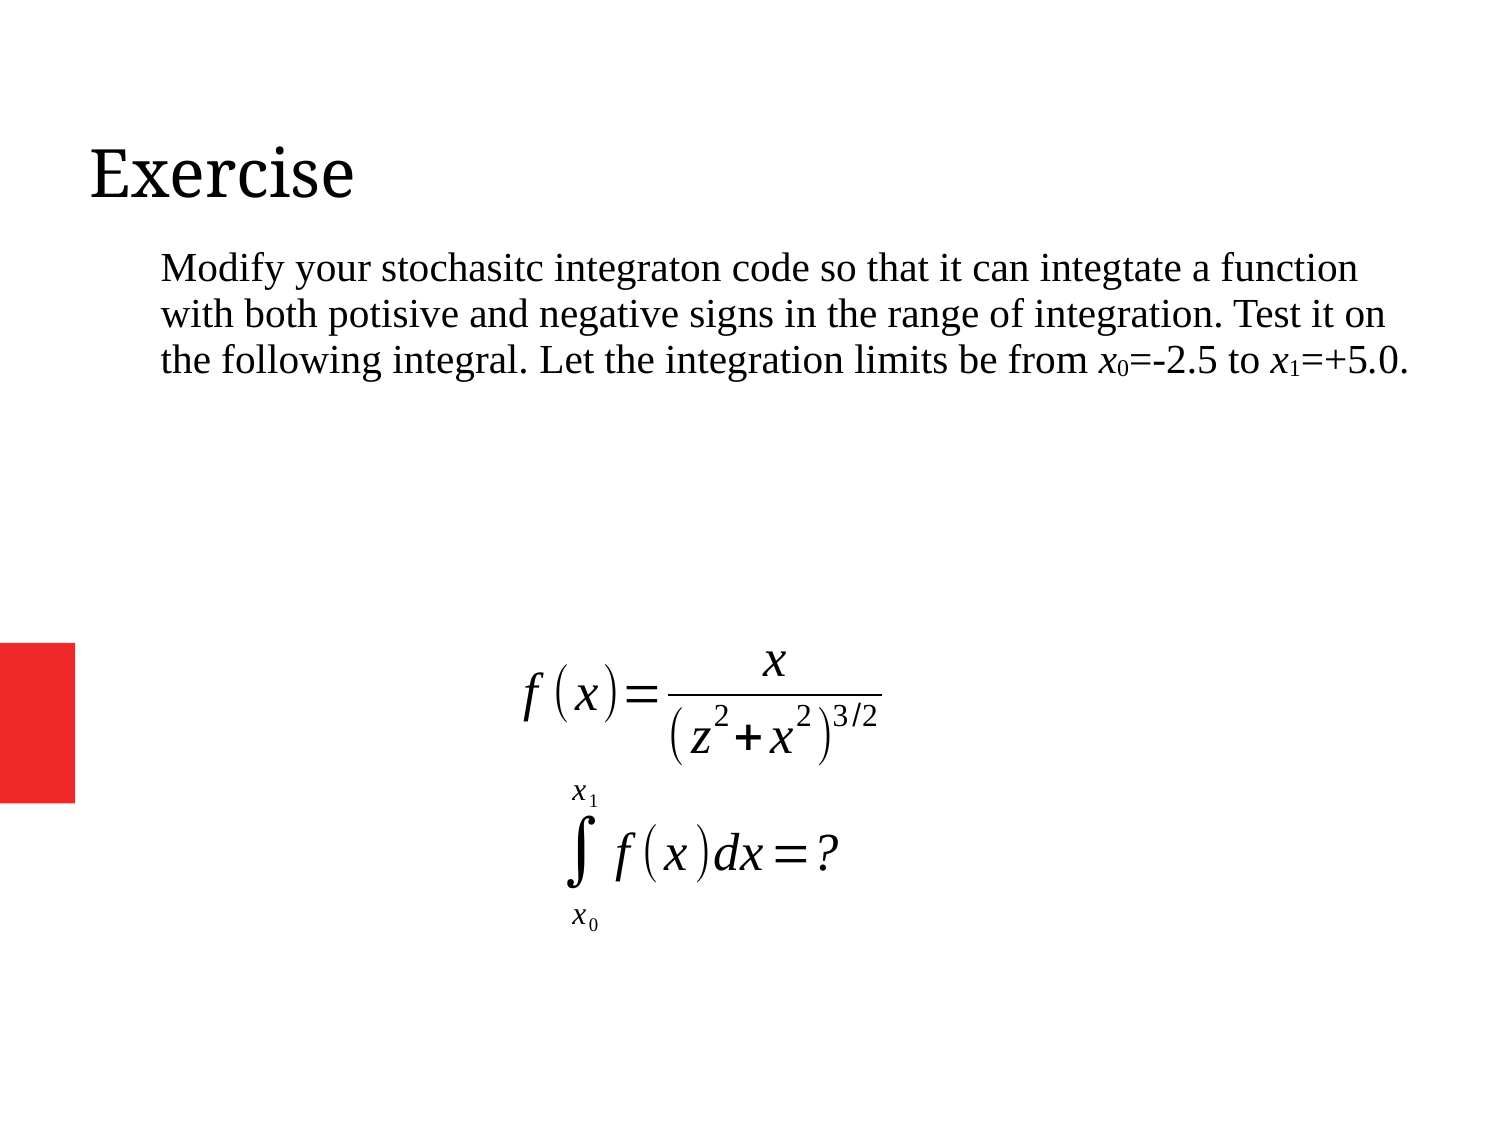

# Exercise
Modify your stochasitc integraton code so that it can integtate a function with both potisive and negative signs in the range of integration. Test it on the following integral. Let the integration limits be from x0=-2.5 to x1=+5.0.
.
.